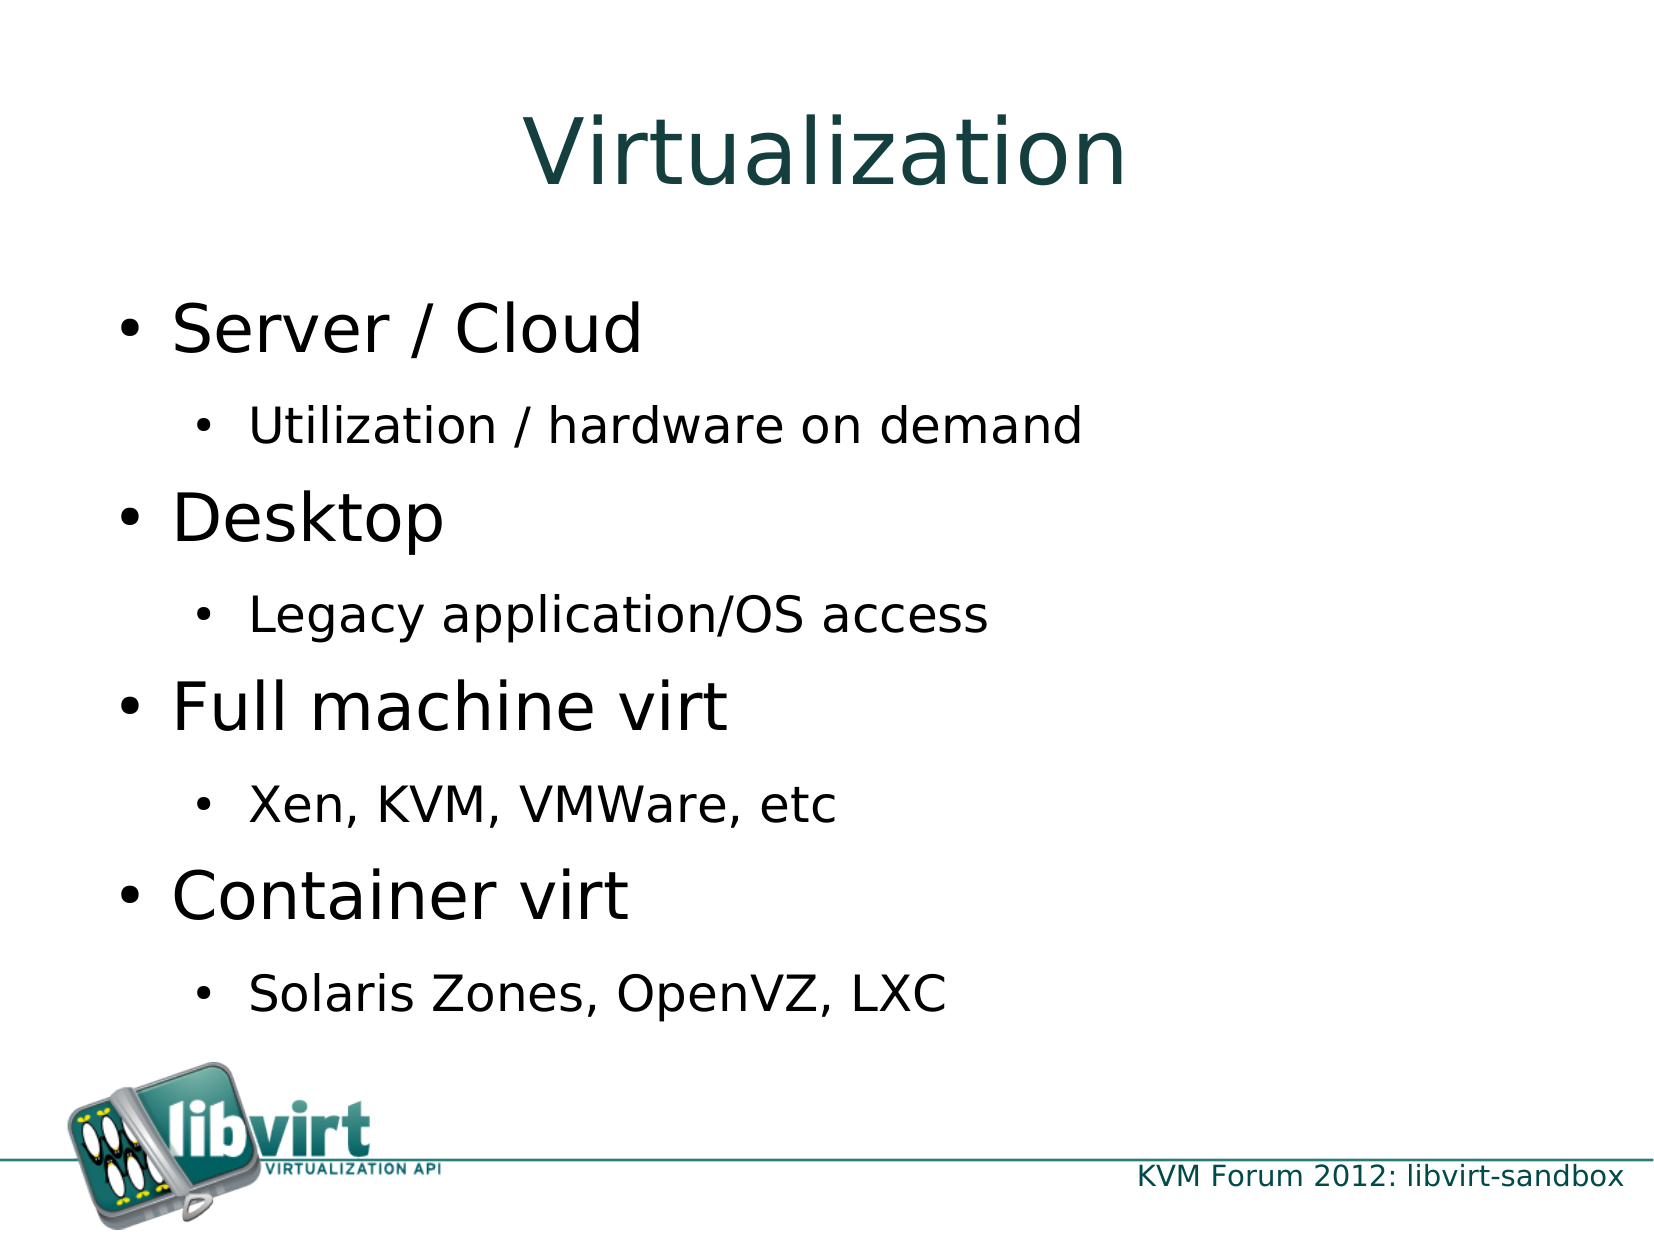

# Virtualization
Server / Cloud
Utilization / hardware on demand
Desktop
Legacy application/OS access
Full machine virt
Xen, KVM, VMWare, etc
Container virt
Solaris Zones, OpenVZ, LXC
KVM Forum 2012: libvirt-sandbox